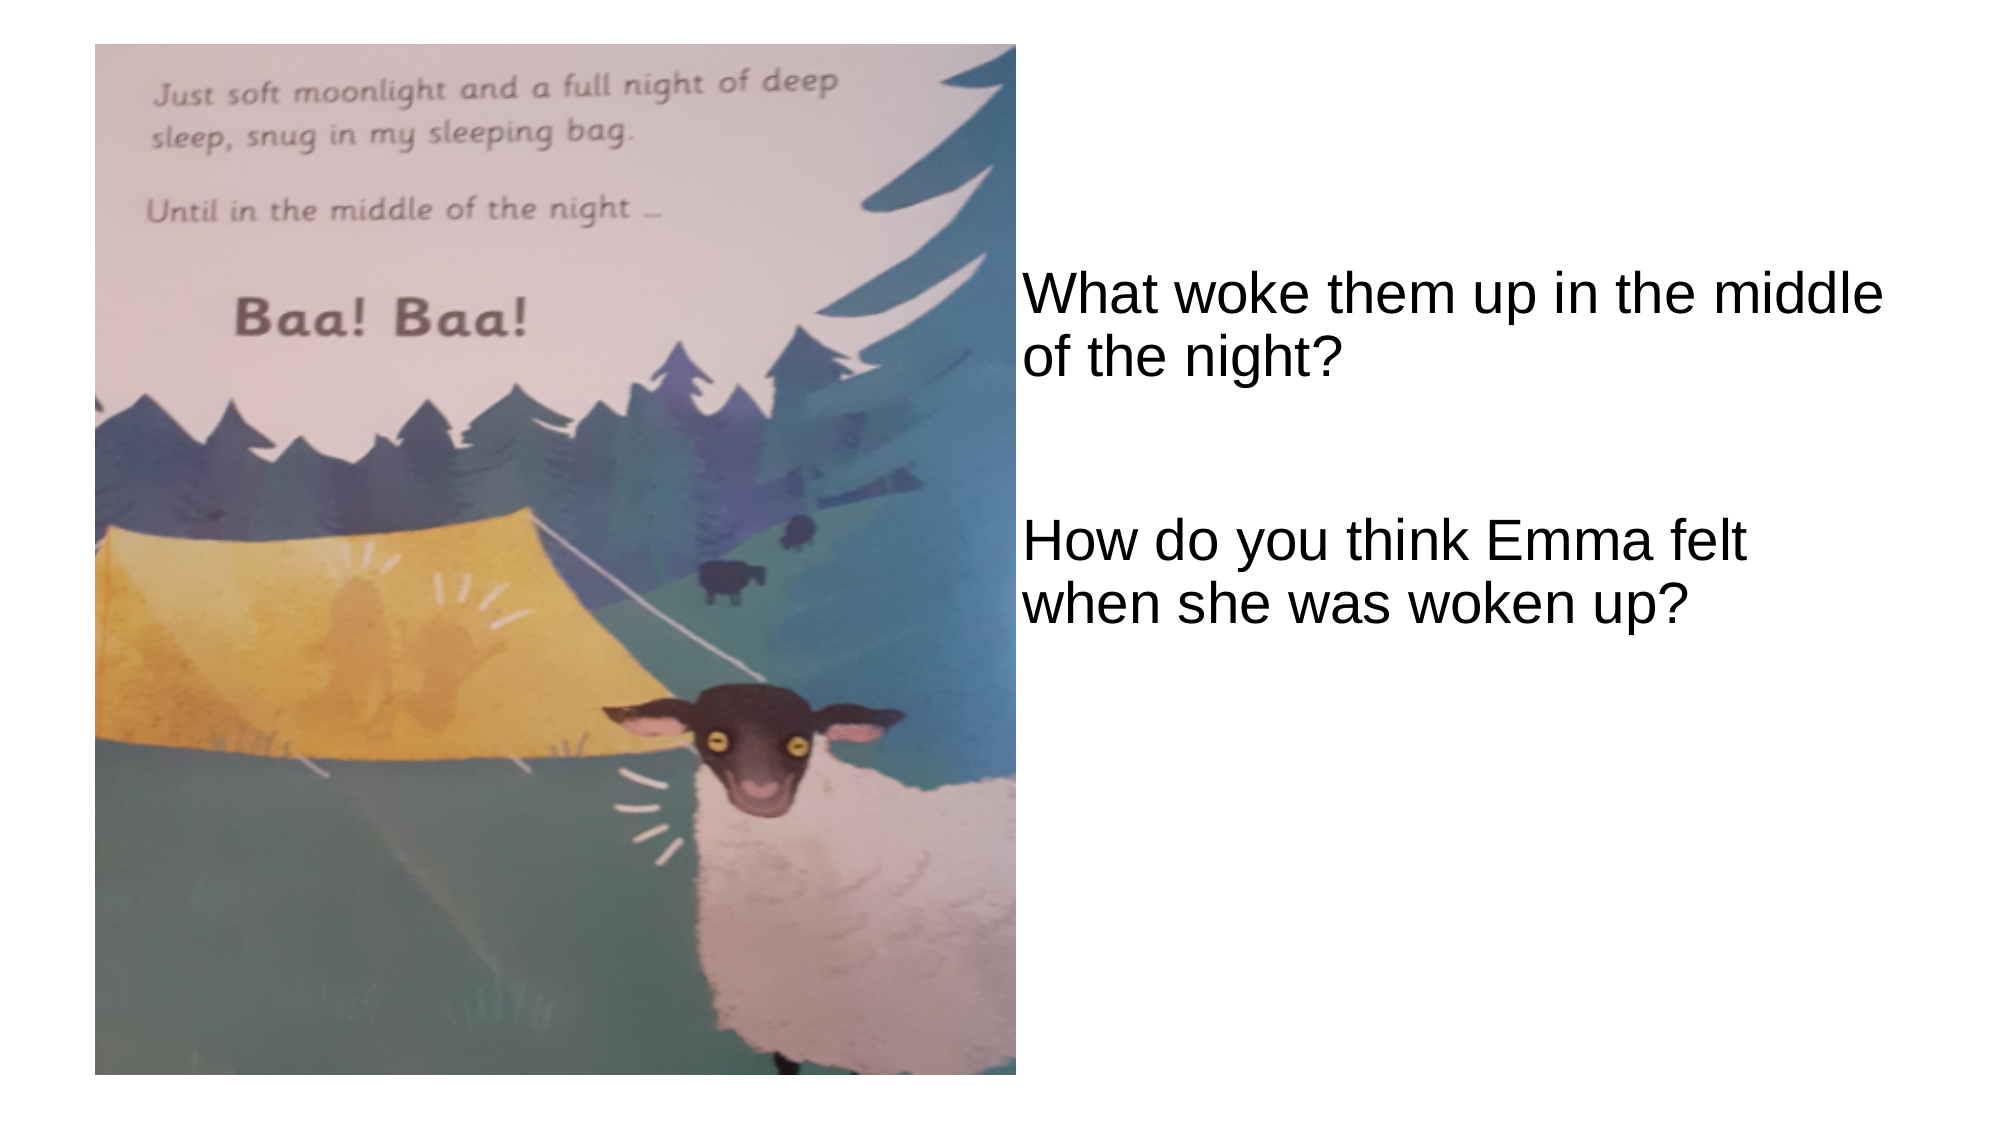

#
What woke them up in the middle of the night?
How do you think Emma felt when she was woken up?